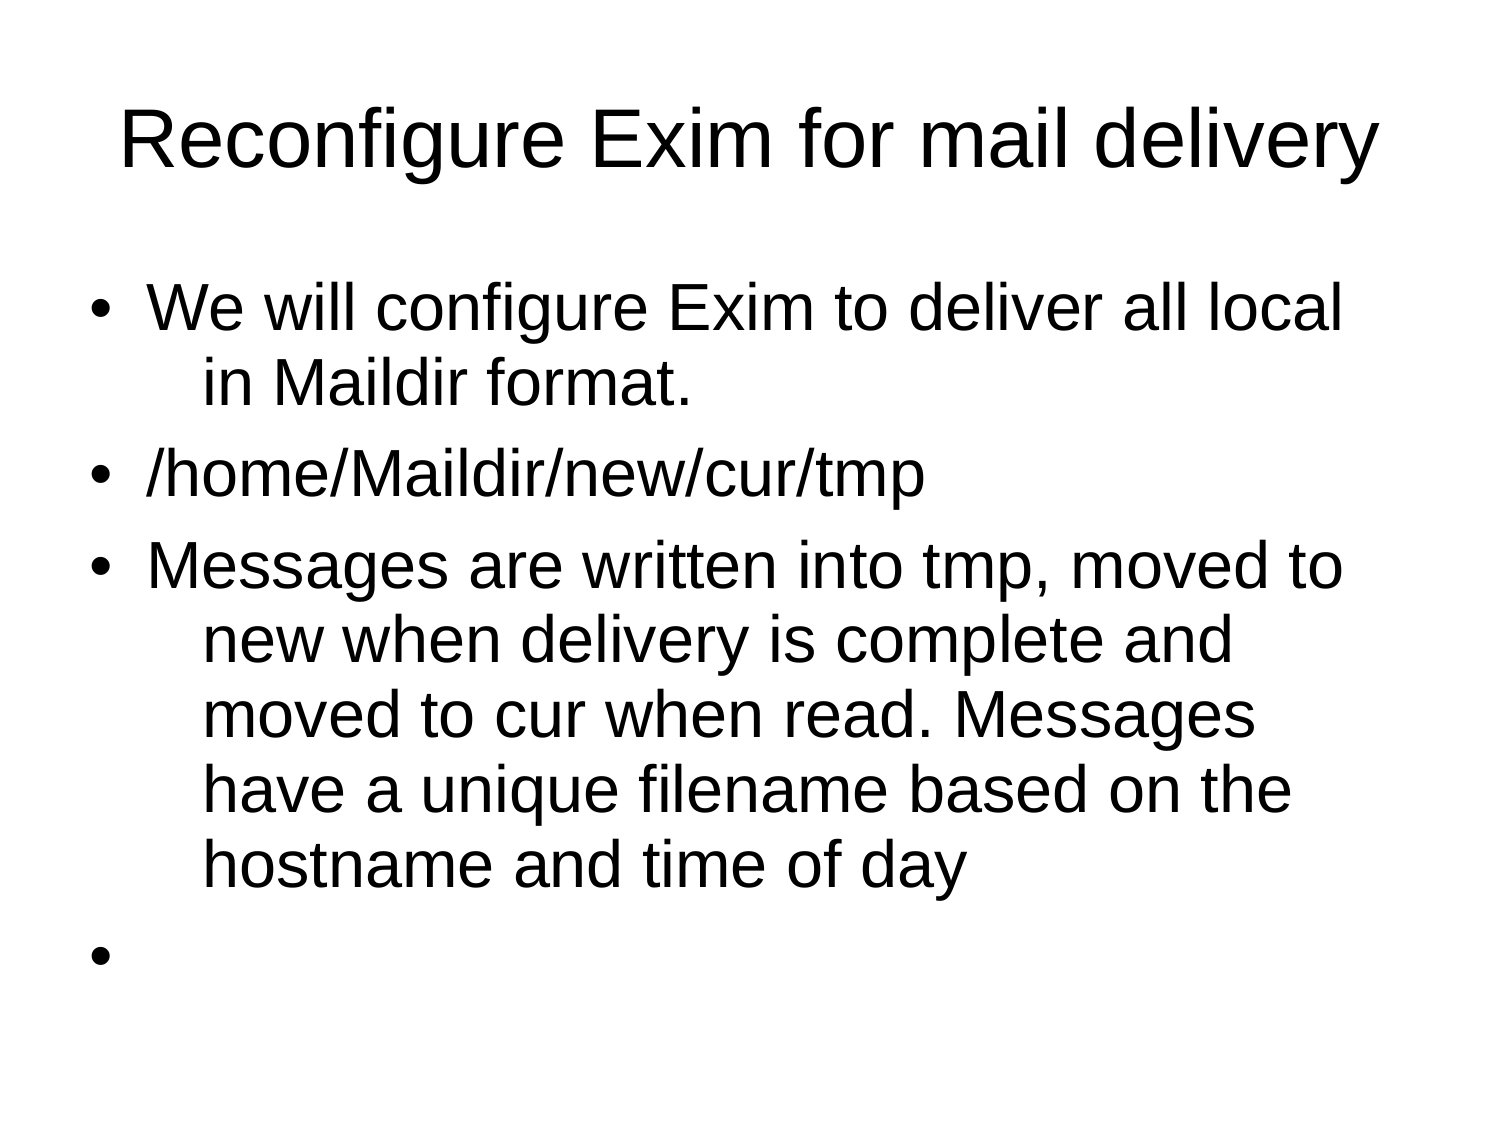

# Reconfigure Exim for mail delivery
We will configure Exim to deliver all local in Maildir format.
/home/Maildir/new/cur/tmp
Messages are written into tmp, moved to new when delivery is complete and moved to cur when read. Messages have a unique filename based on the hostname and time of day